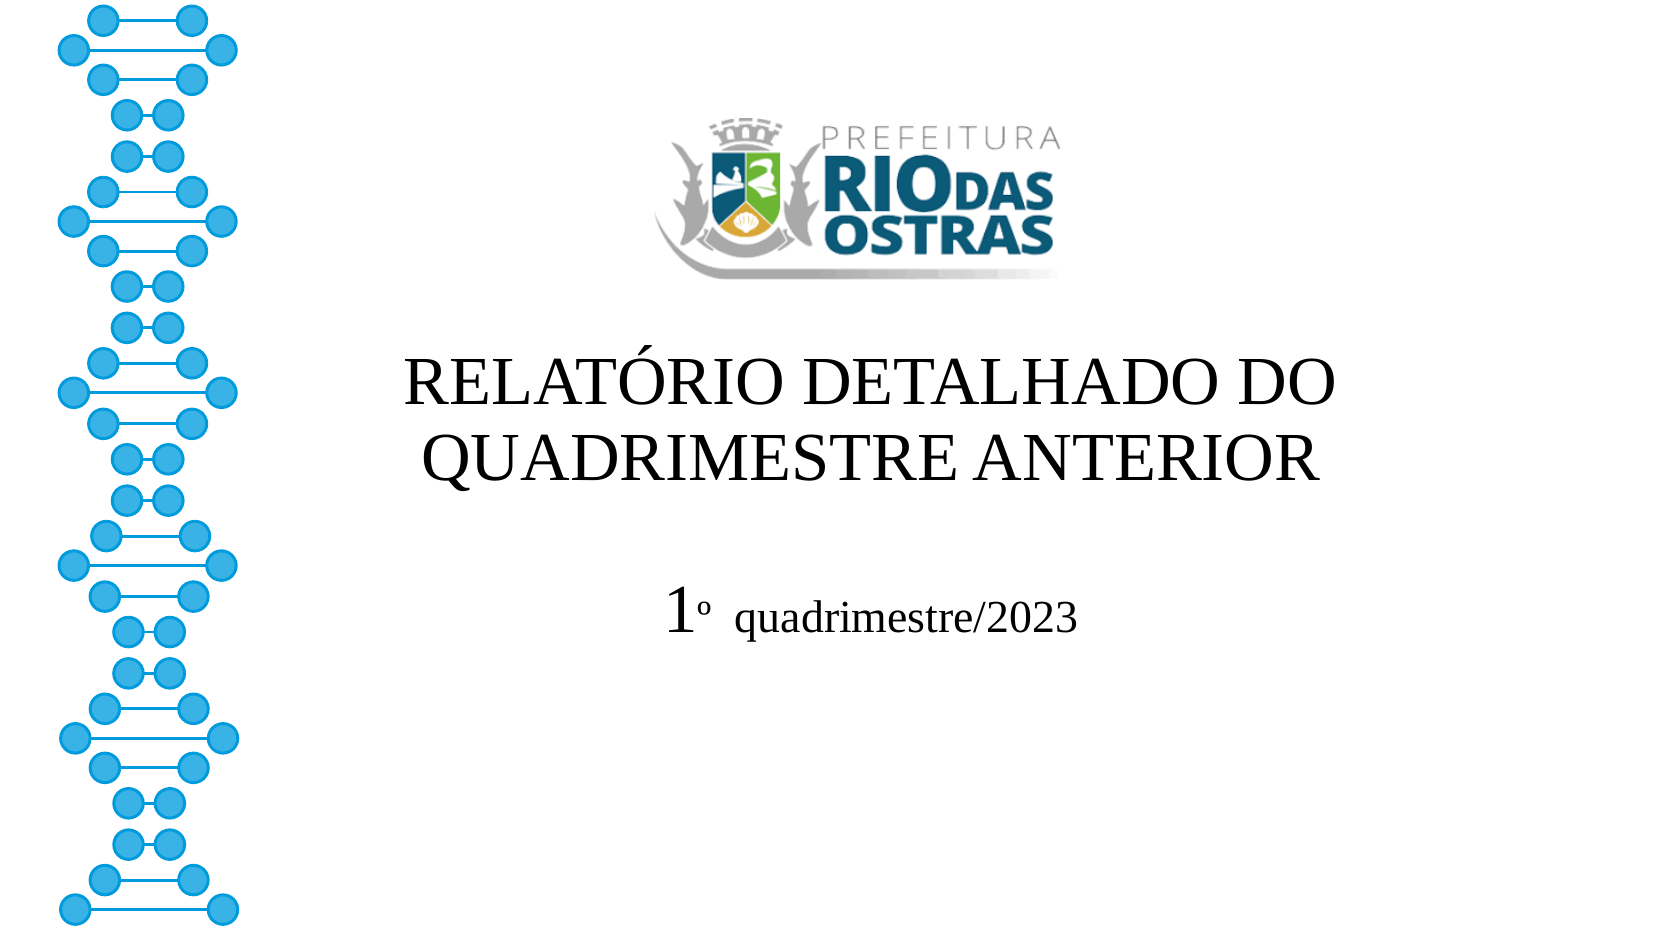

# RELATÓRIO DETALHADO DO QUADRIMESTRE ANTERIOR 1º quadrimestre/2023